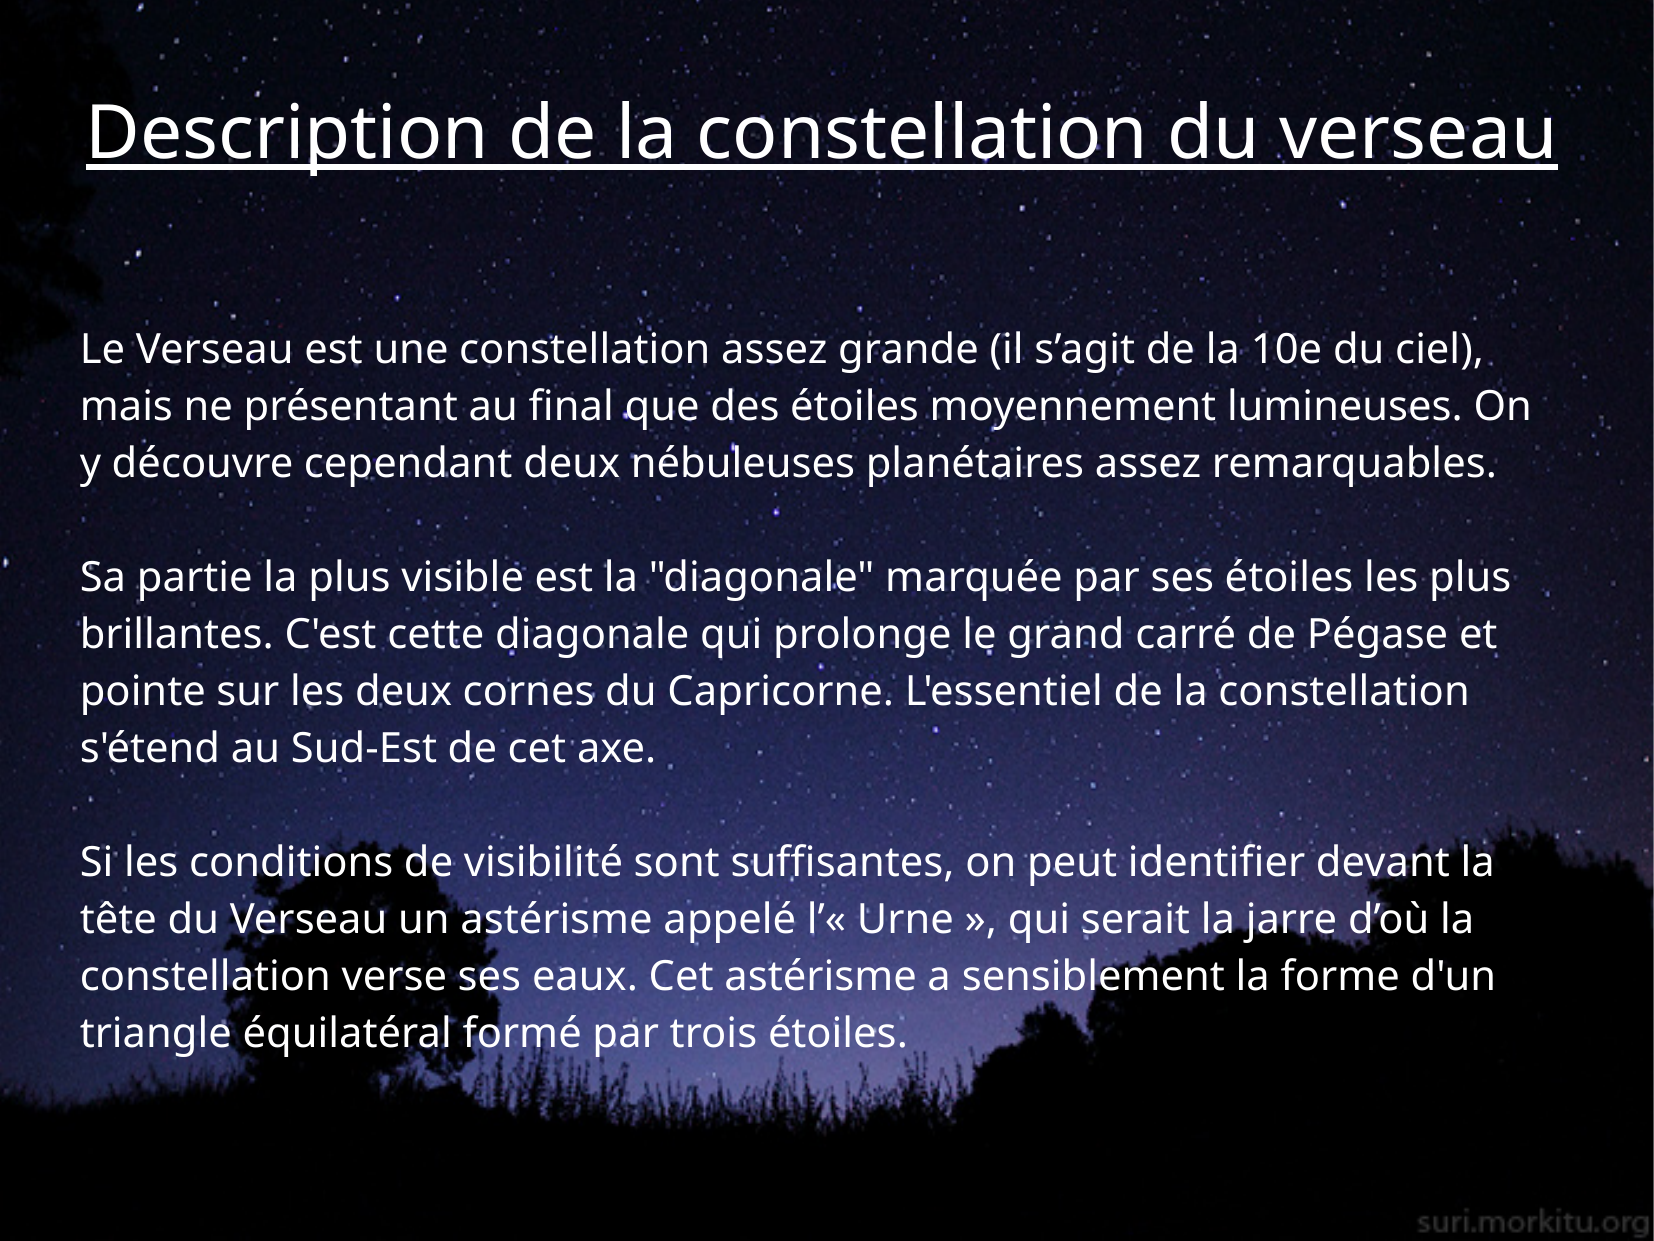

Description de la constellation du verseau
Le Verseau est une constellation assez grande (il s’agit de la 10e du ciel), mais ne présentant au final que des étoiles moyennement lumineuses. On y découvre cependant deux nébuleuses planétaires assez remarquables.
Sa partie la plus visible est la "diagonale" marquée par ses étoiles les plus brillantes. C'est cette diagonale qui prolonge le grand carré de Pégase et pointe sur les deux cornes du Capricorne. L'essentiel de la constellation s'étend au Sud-Est de cet axe.
Si les conditions de visibilité sont suffisantes, on peut identifier devant la tête du Verseau un astérisme appelé l’« Urne », qui serait la jarre d’où la constellation verse ses eaux. Cet astérisme a sensiblement la forme d'un triangle équilatéral formé par trois étoiles.